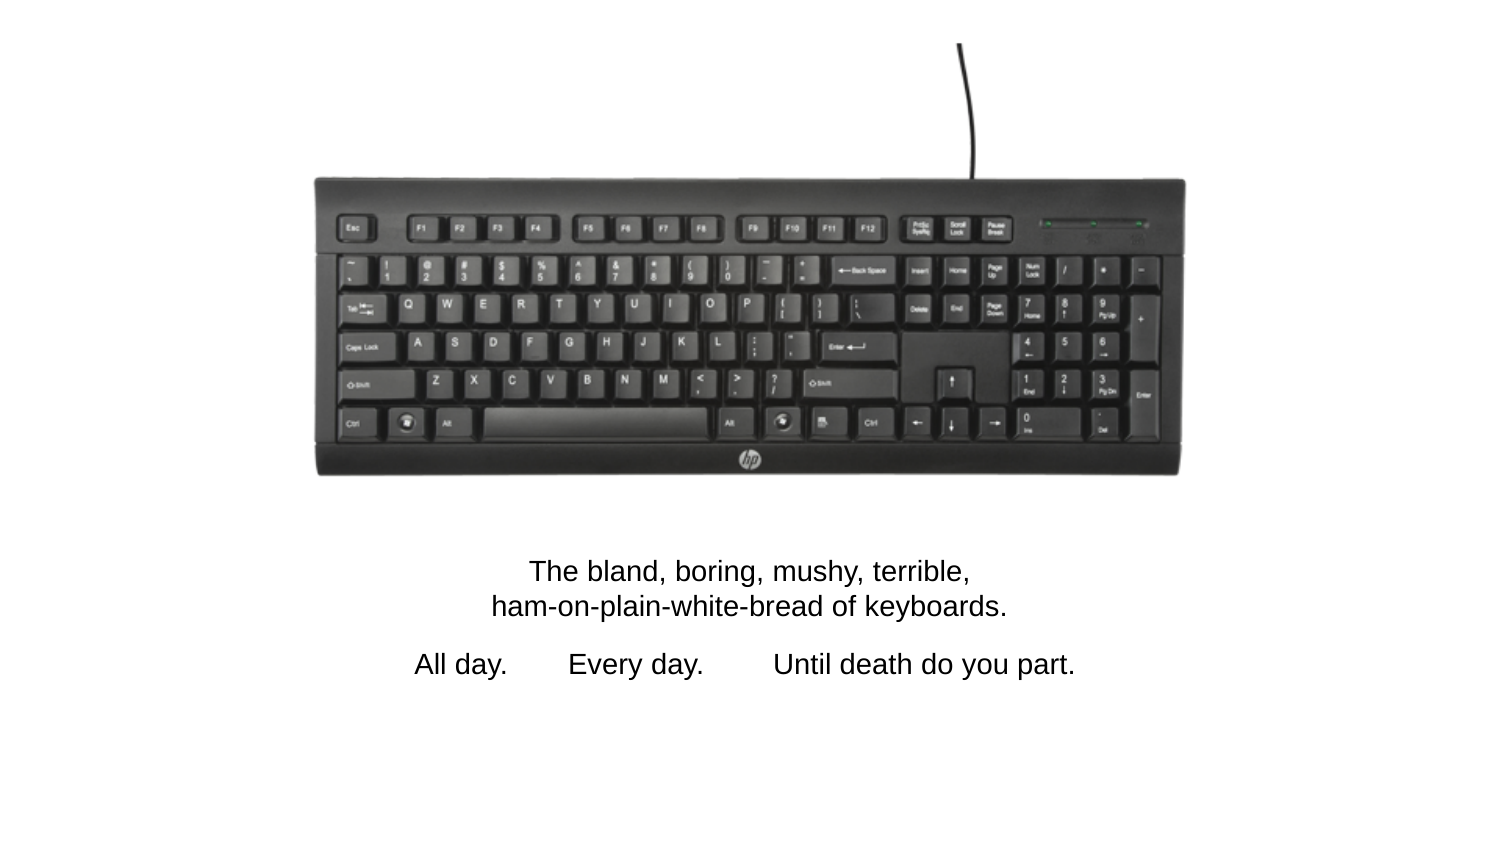

The bland, boring, mushy, terrible,
ham-on-plain-white-bread of keyboards.
All day.
Every day.
Until death do you part.